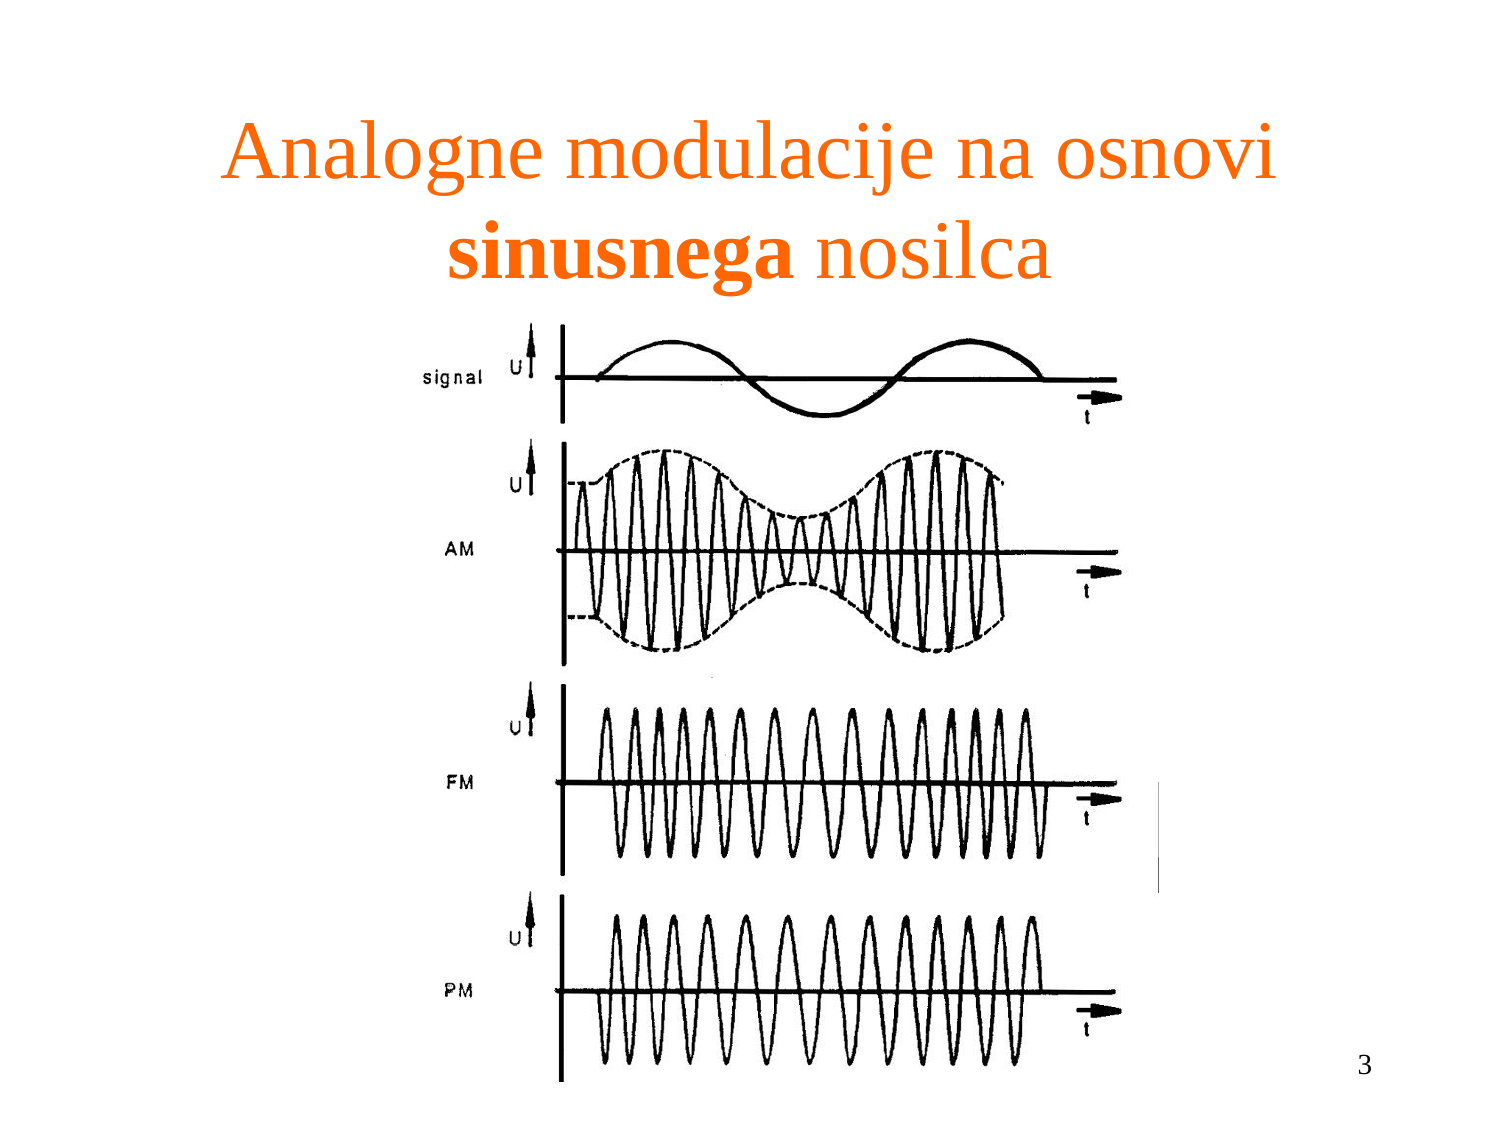

# Analogne modulacije na osnovi sinusnega nosilca